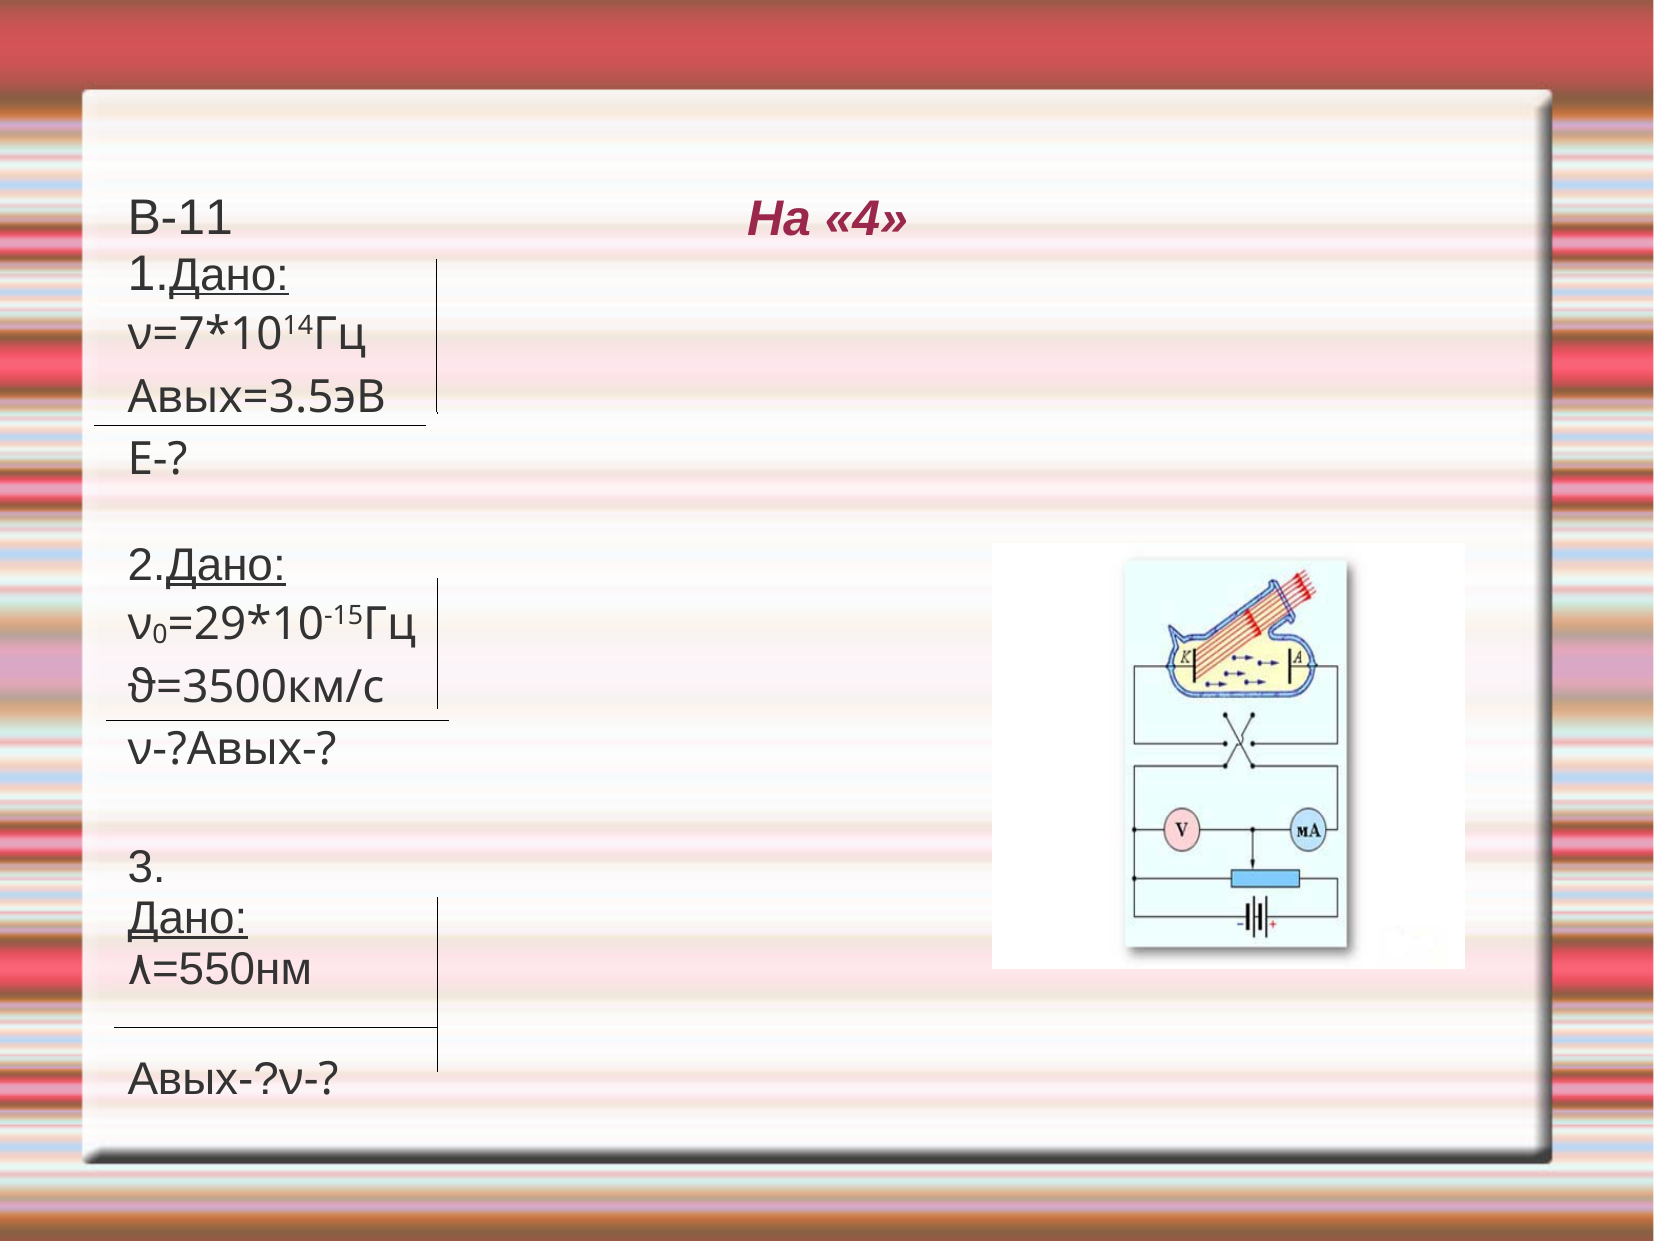

# На «4»
В-11
1.Дано:
ν=7*1014Гц
Авых=3.5эВ
Е-?
2.Дано:
ν0=29*10-15Гц
ϑ=3500км/c
ν-?Авых-?
3.
Дано:
٨=550нм
Авых-?ν-?